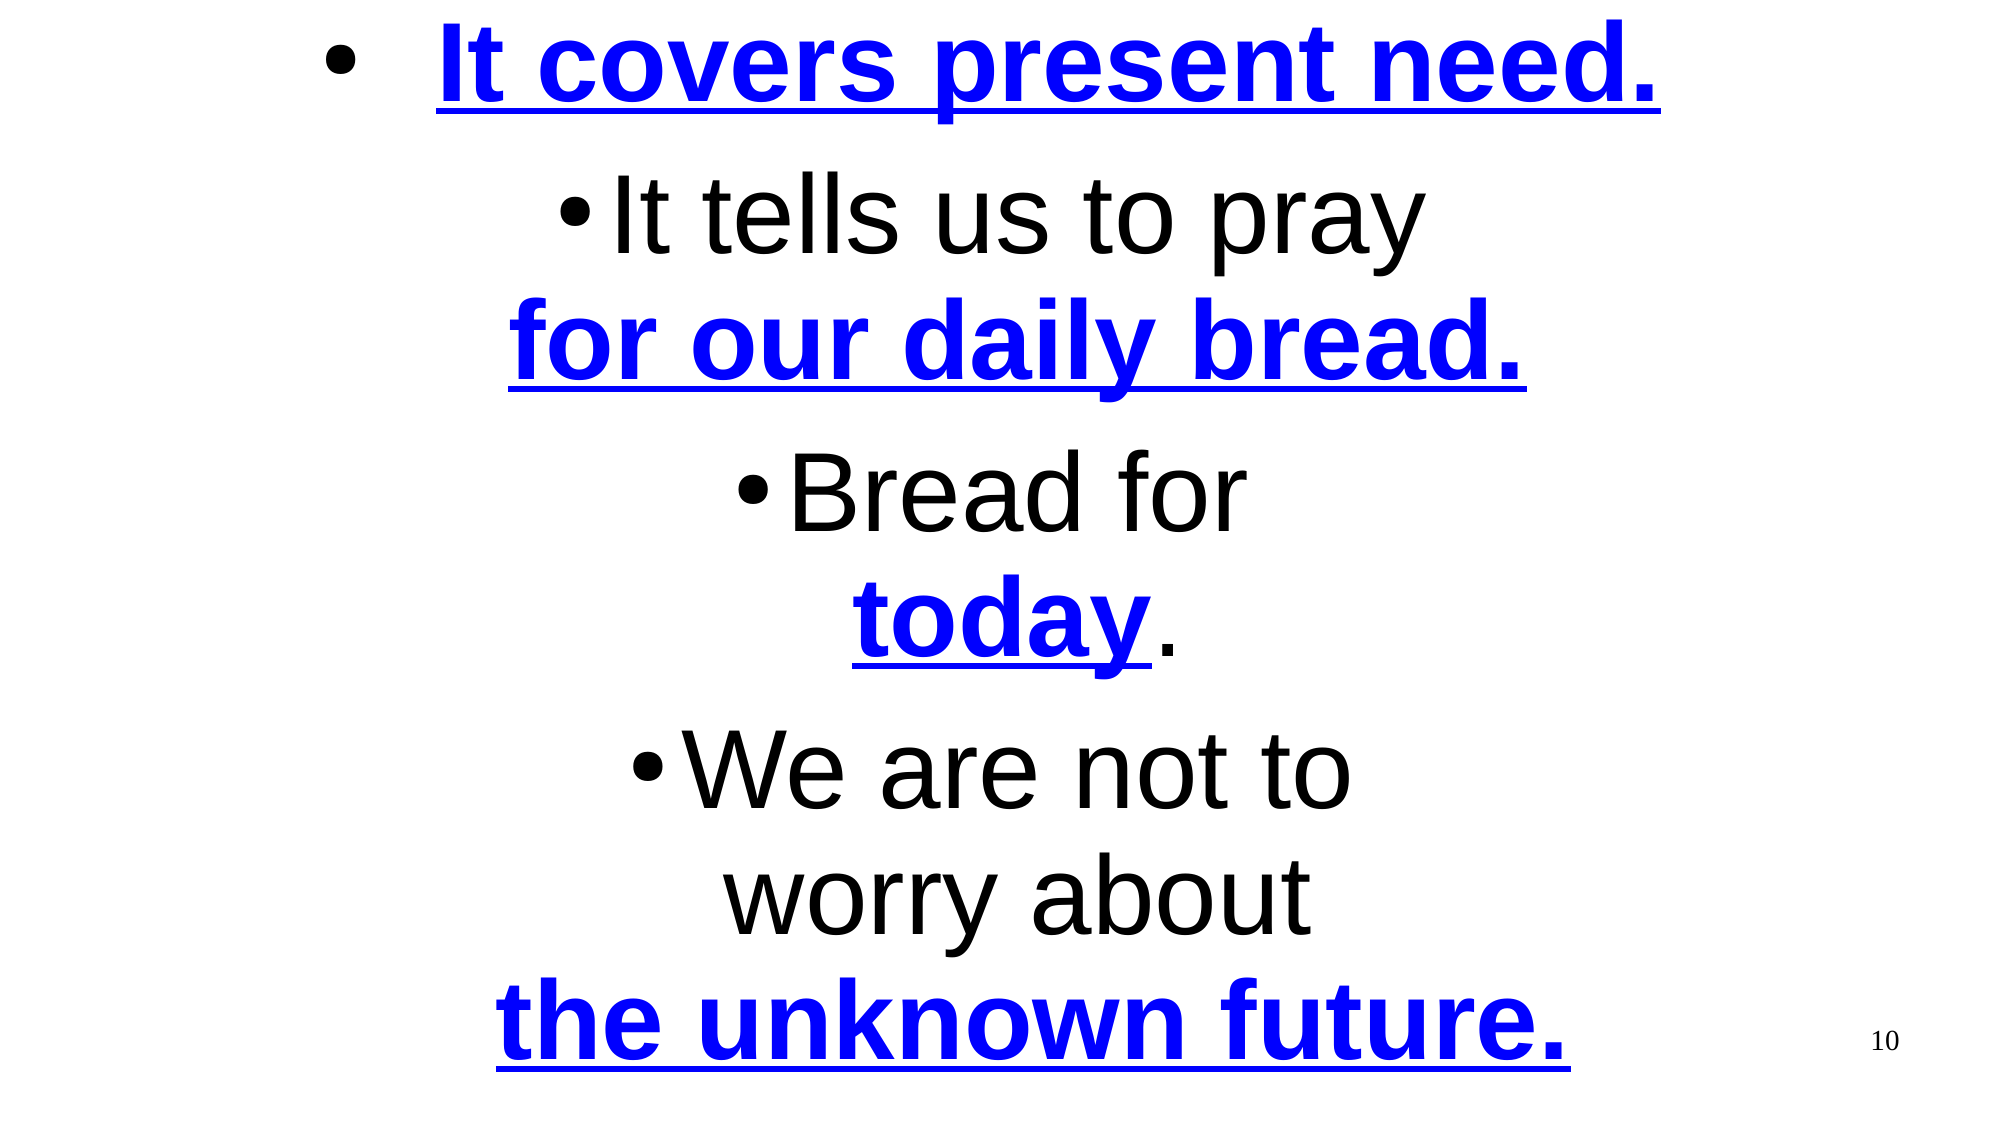

# It covers present need.
It tells us to pray
for our daily bread.
Bread for
today.
We are not to
worry about
the unknown future.
10